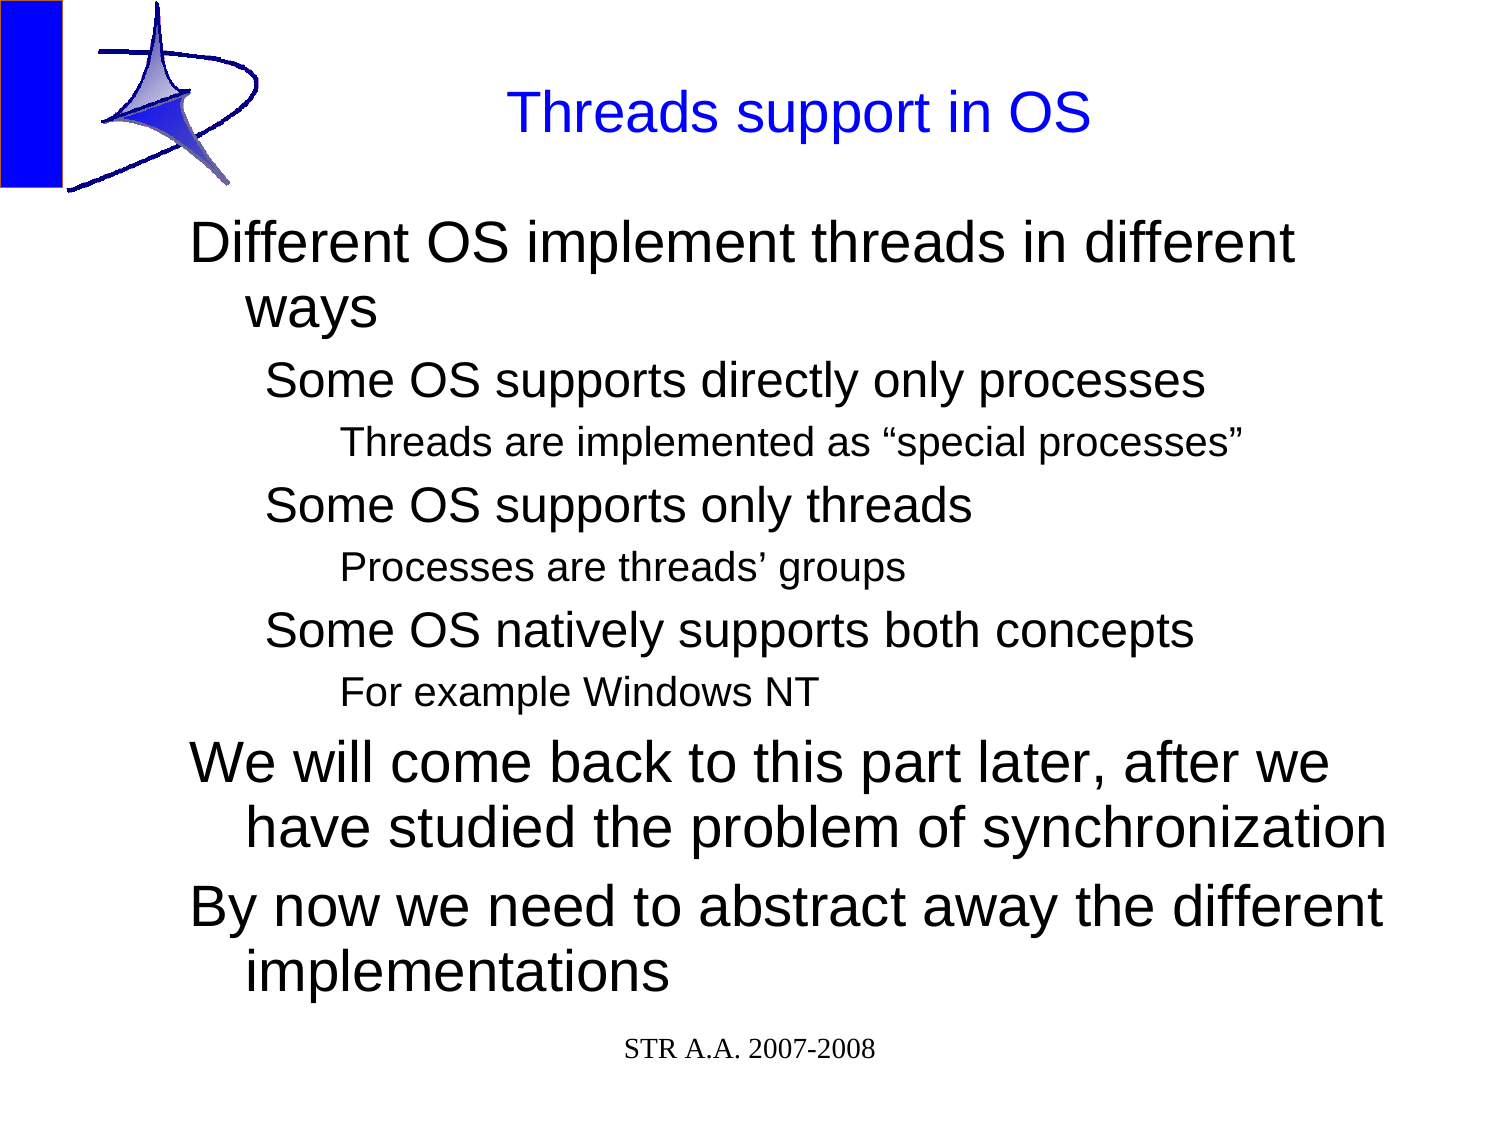

# Threads support in OS
Different OS implement threads in different ways
Some OS supports directly only processes
Threads are implemented as “special processes”
Some OS supports only threads
Processes are threads’ groups
Some OS natively supports both concepts
For example Windows NT
We will come back to this part later, after we have studied the problem of synchronization
By now we need to abstract away the different implementations
STR A.A. 2007-2008